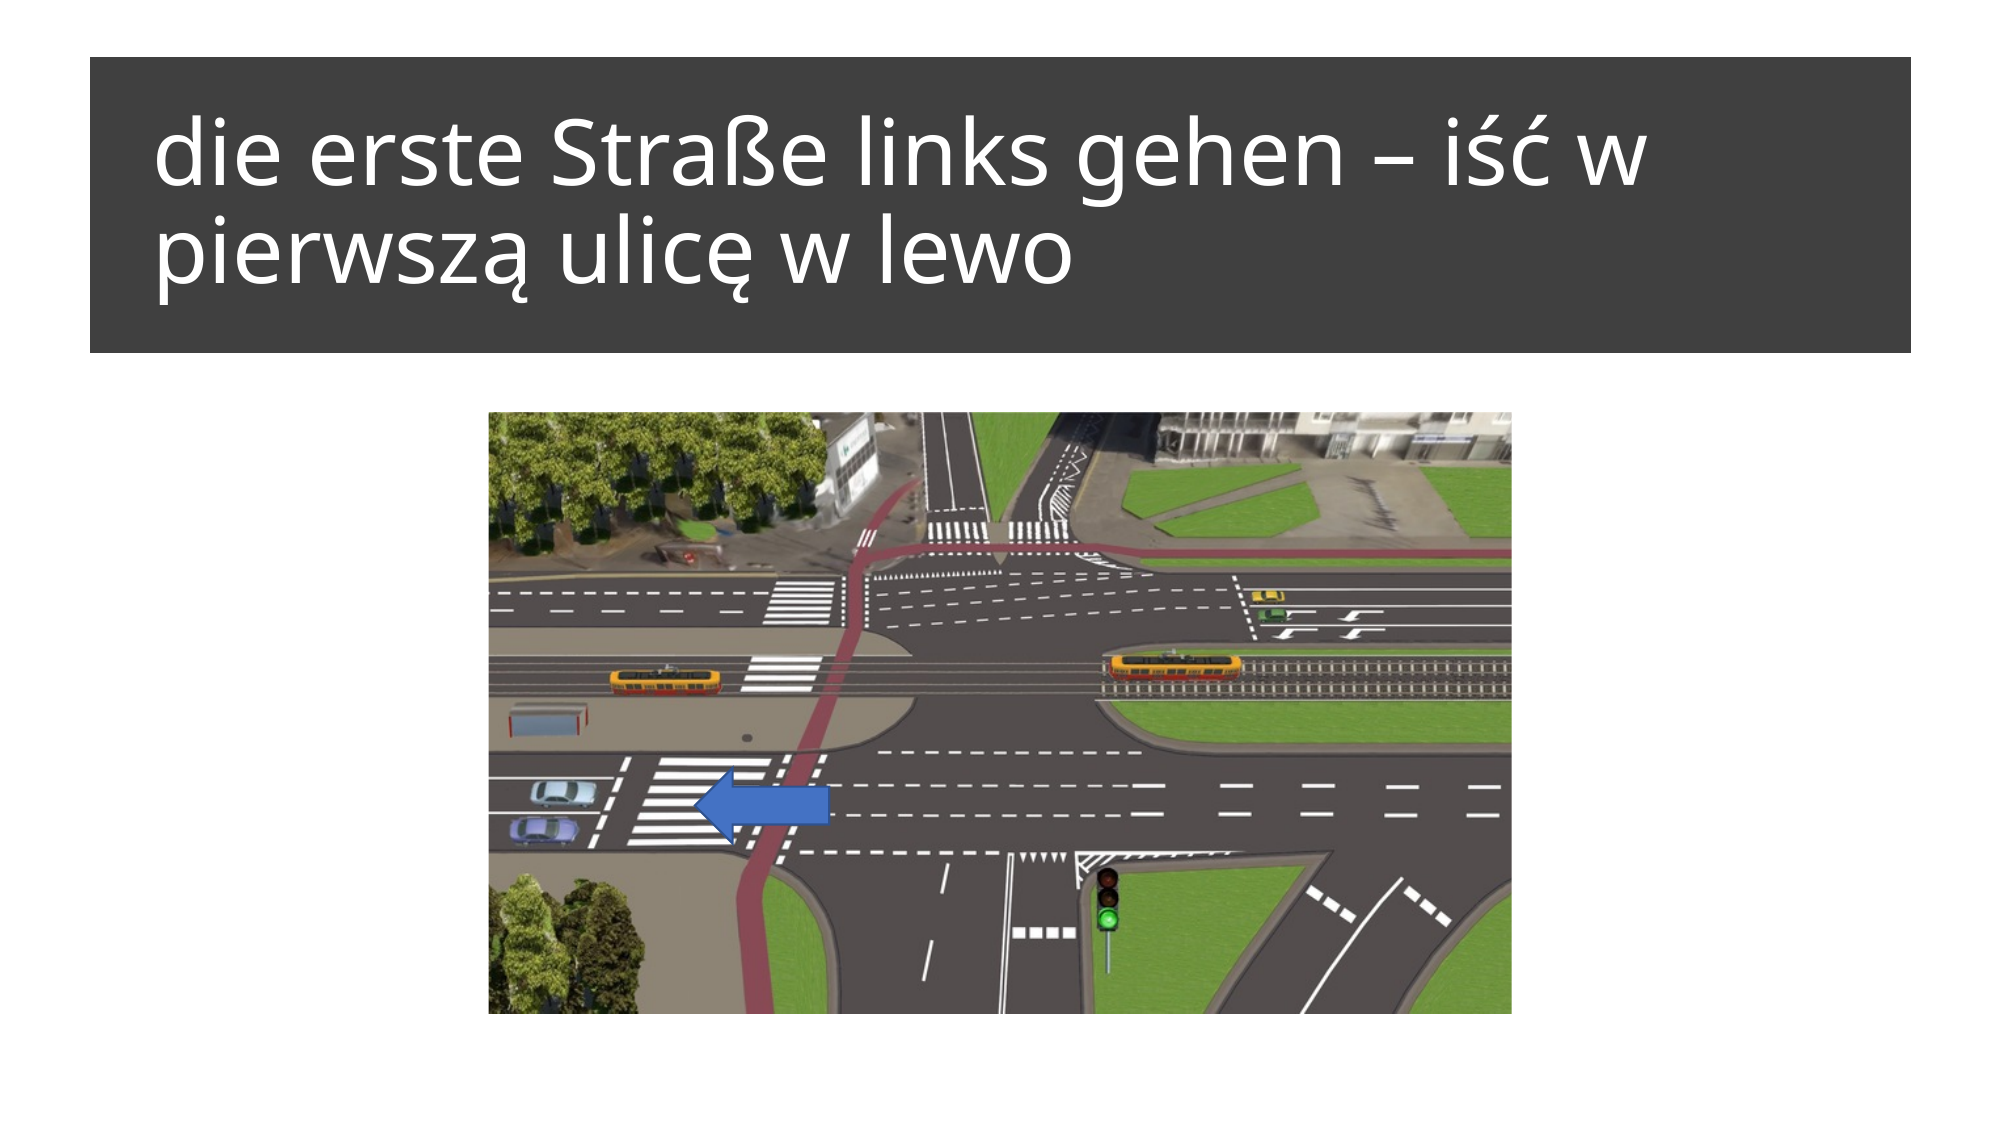

# die erste Straße links gehen – iść w pierwszą ulicę w lewo